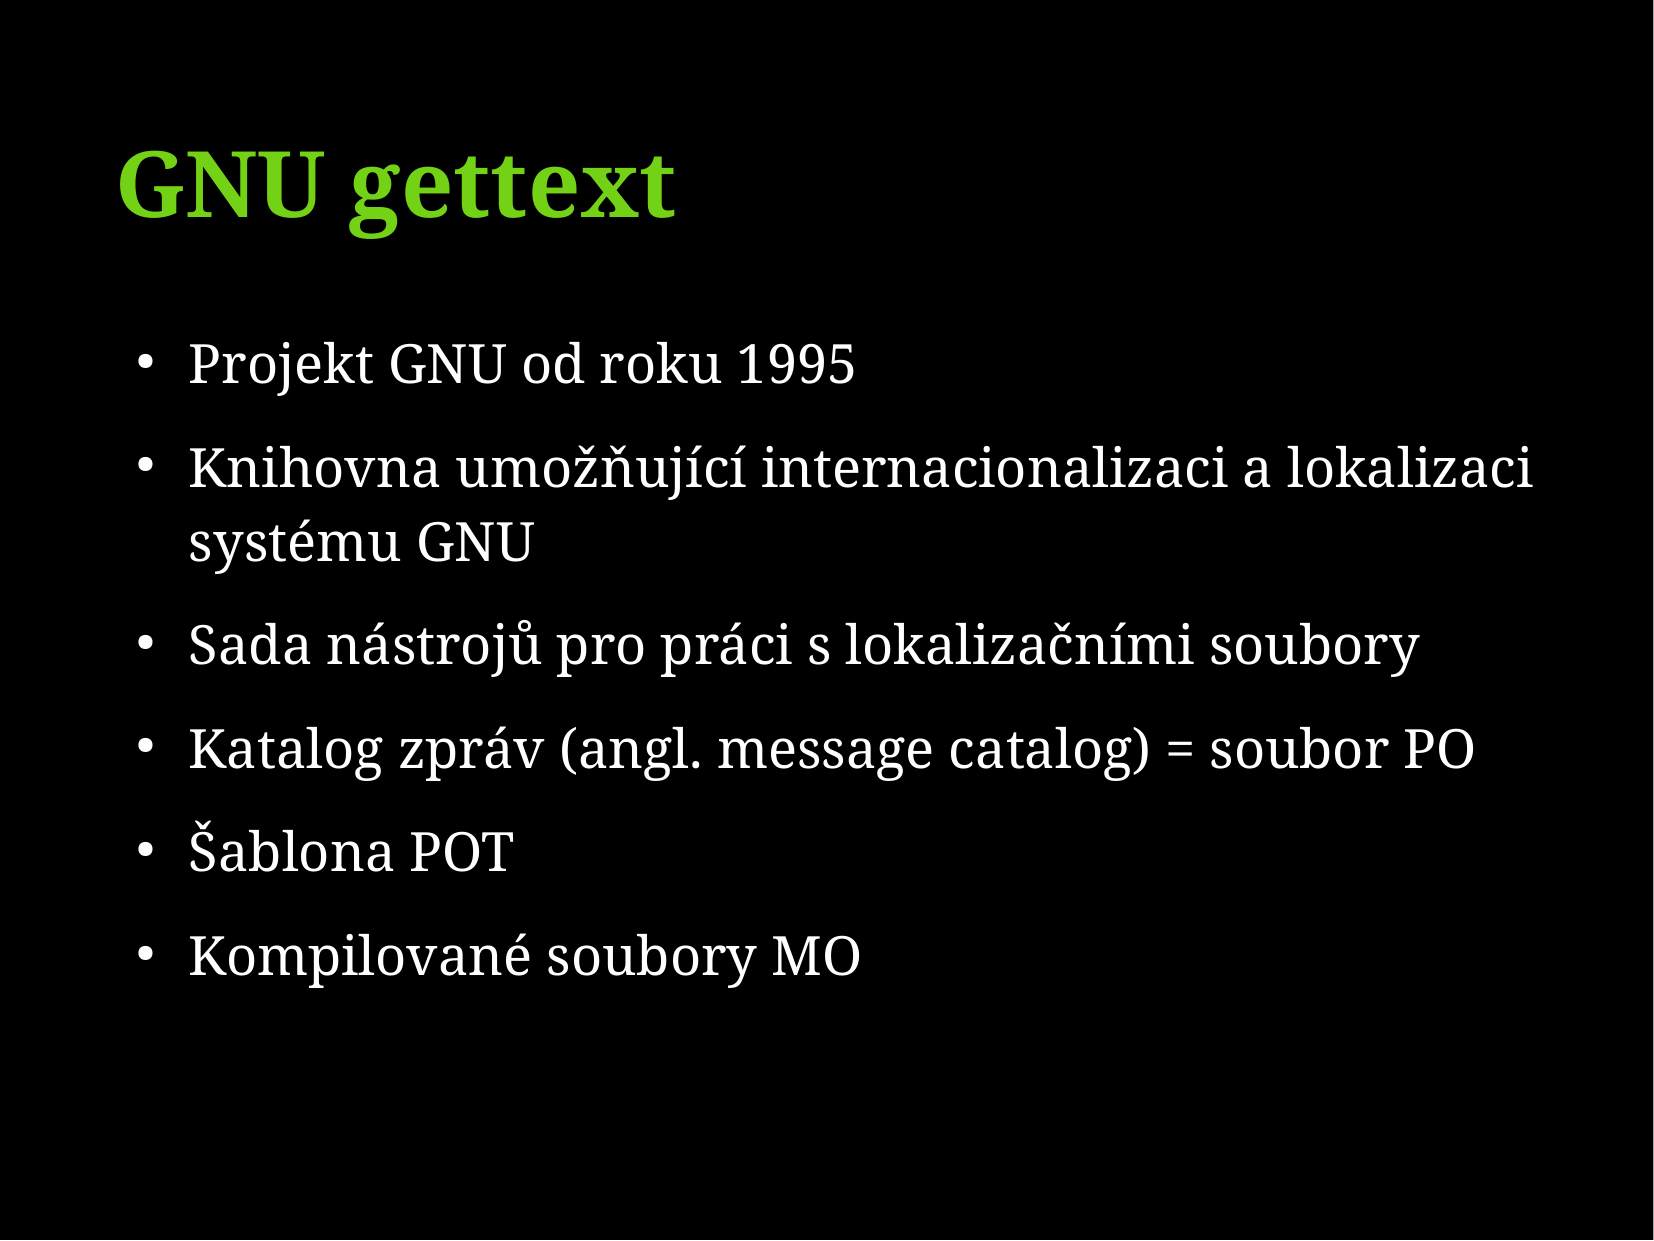

# GNU gettext
Projekt GNU od roku 1995
Knihovna umožňující internacionalizaci a lokalizaci systému GNU
Sada nástrojů pro práci s lokalizačními soubory
Katalog zpráv (angl. message catalog) = soubor PO
Šablona POT
Kompilované soubory MO